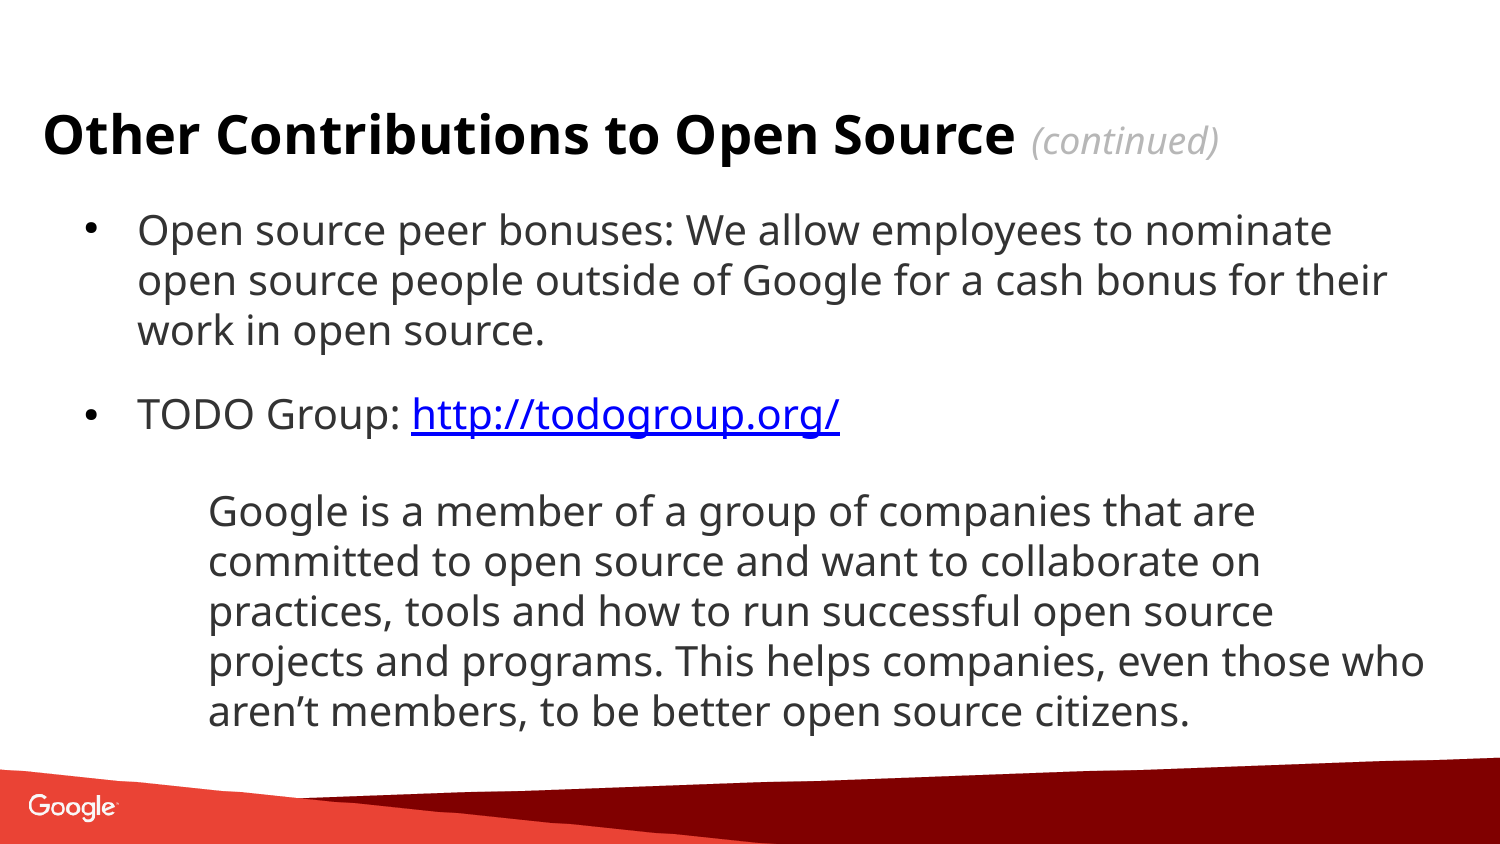

Other Contributions to Open Source (continued)
# Open source peer bonuses: We allow employees to nominate open source people outside of Google for a cash bonus for their work in open source.
TODO Group: http://todogroup.org/
Google is a member of a group of companies that are committed to open source and want to collaborate on practices, tools and how to run successful open source projects and programs. This helps companies, even those who aren’t members, to be better open source citizens.